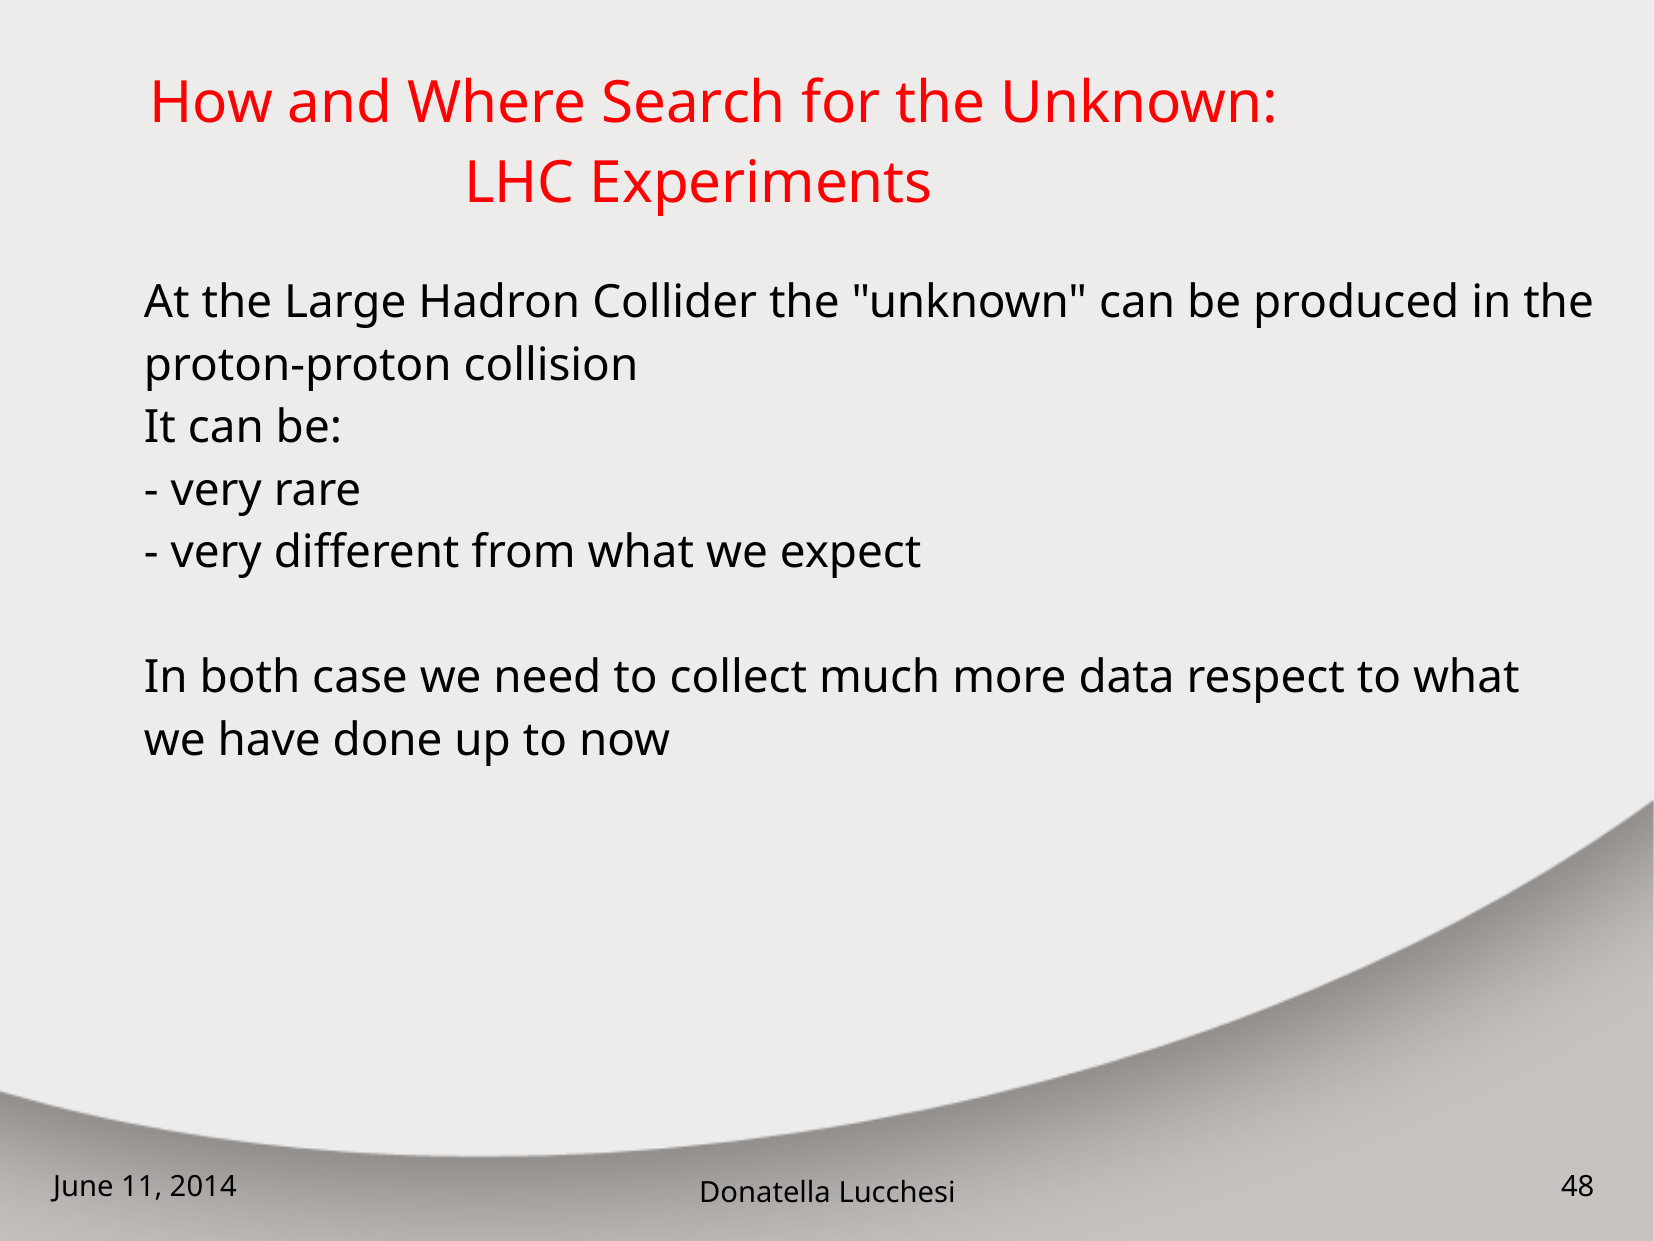

How and Where Search for the Unknown:
LHC Experiments
At the Large Hadron Collider the "unknown" can be produced in the
proton-proton collision
It can be:
- very rare
- very different from what we expect
In both case we need to collect much more data respect to what
we have done up to now
June 11, 2014
48
Donatella Lucchesi